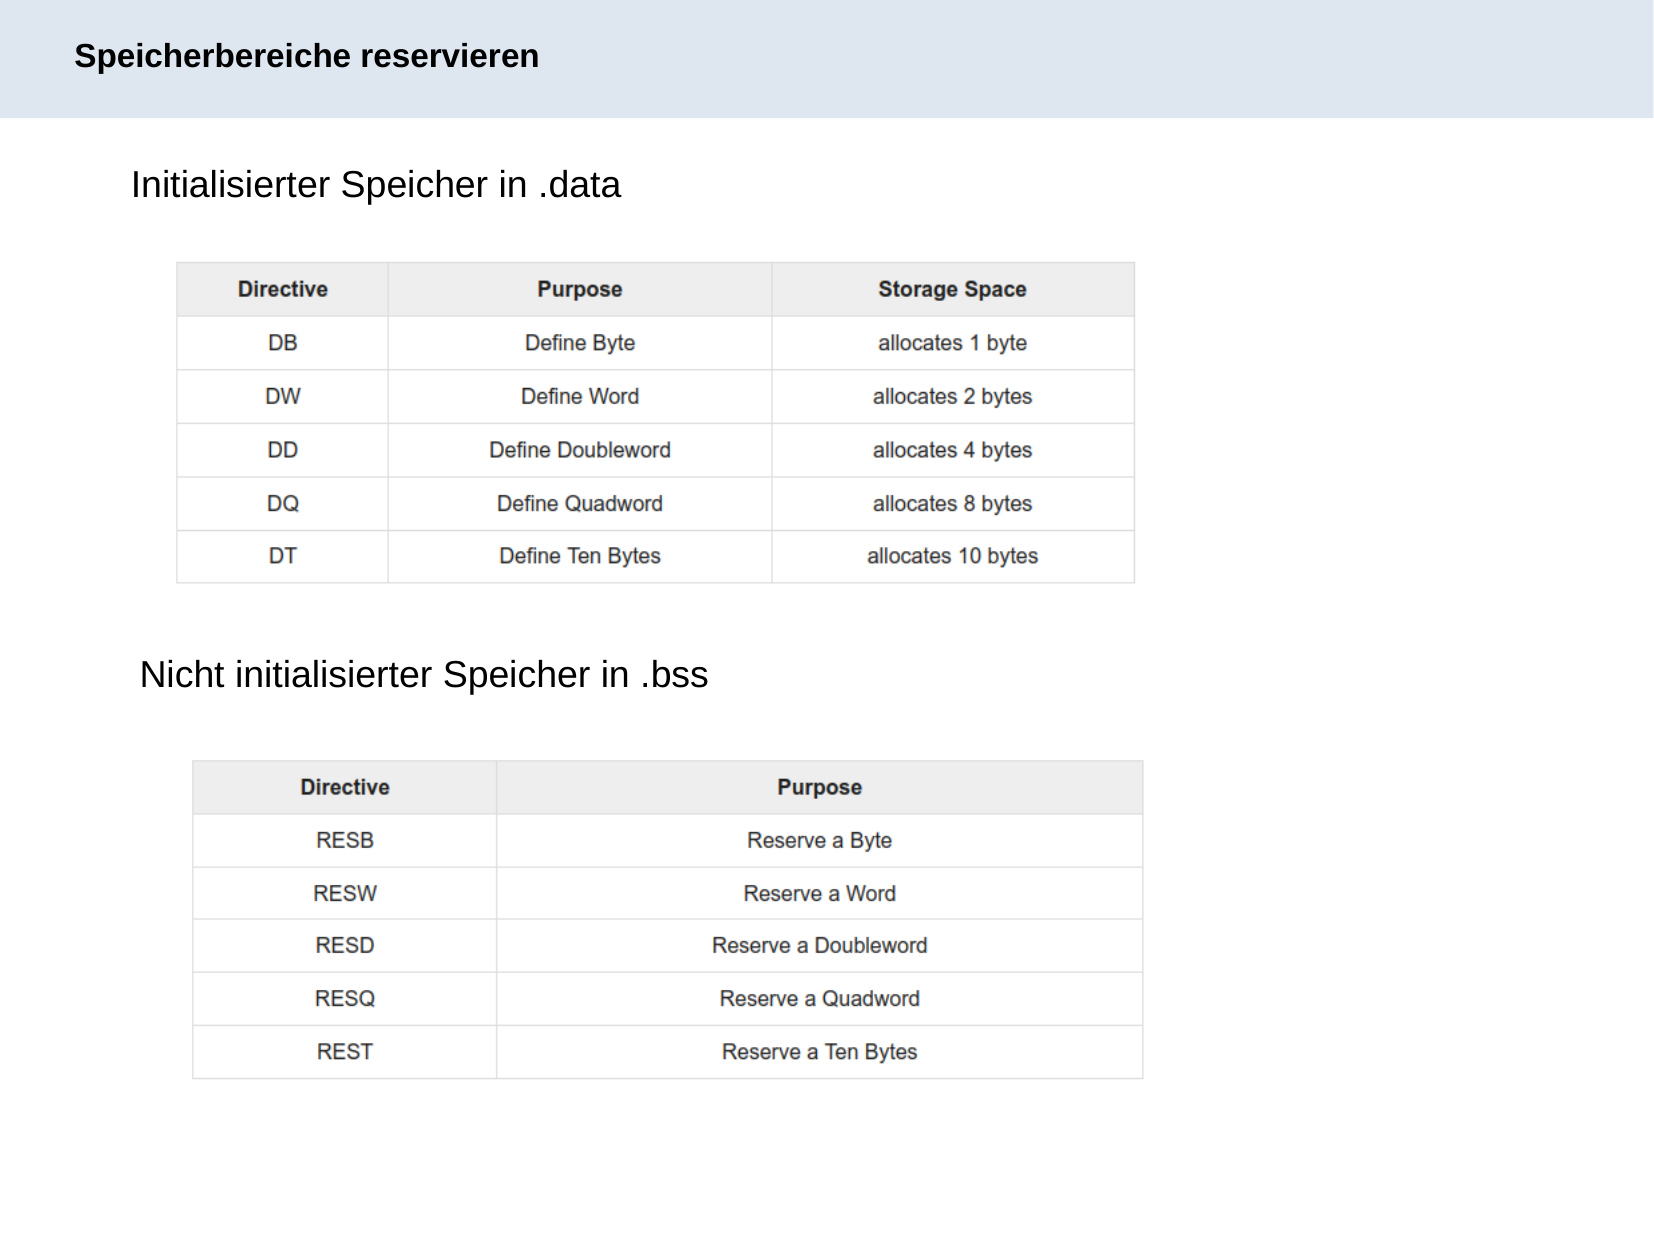

Speicherbereiche reservieren
Initialisierter Speicher in .data
Nicht initialisierter Speicher in .bss